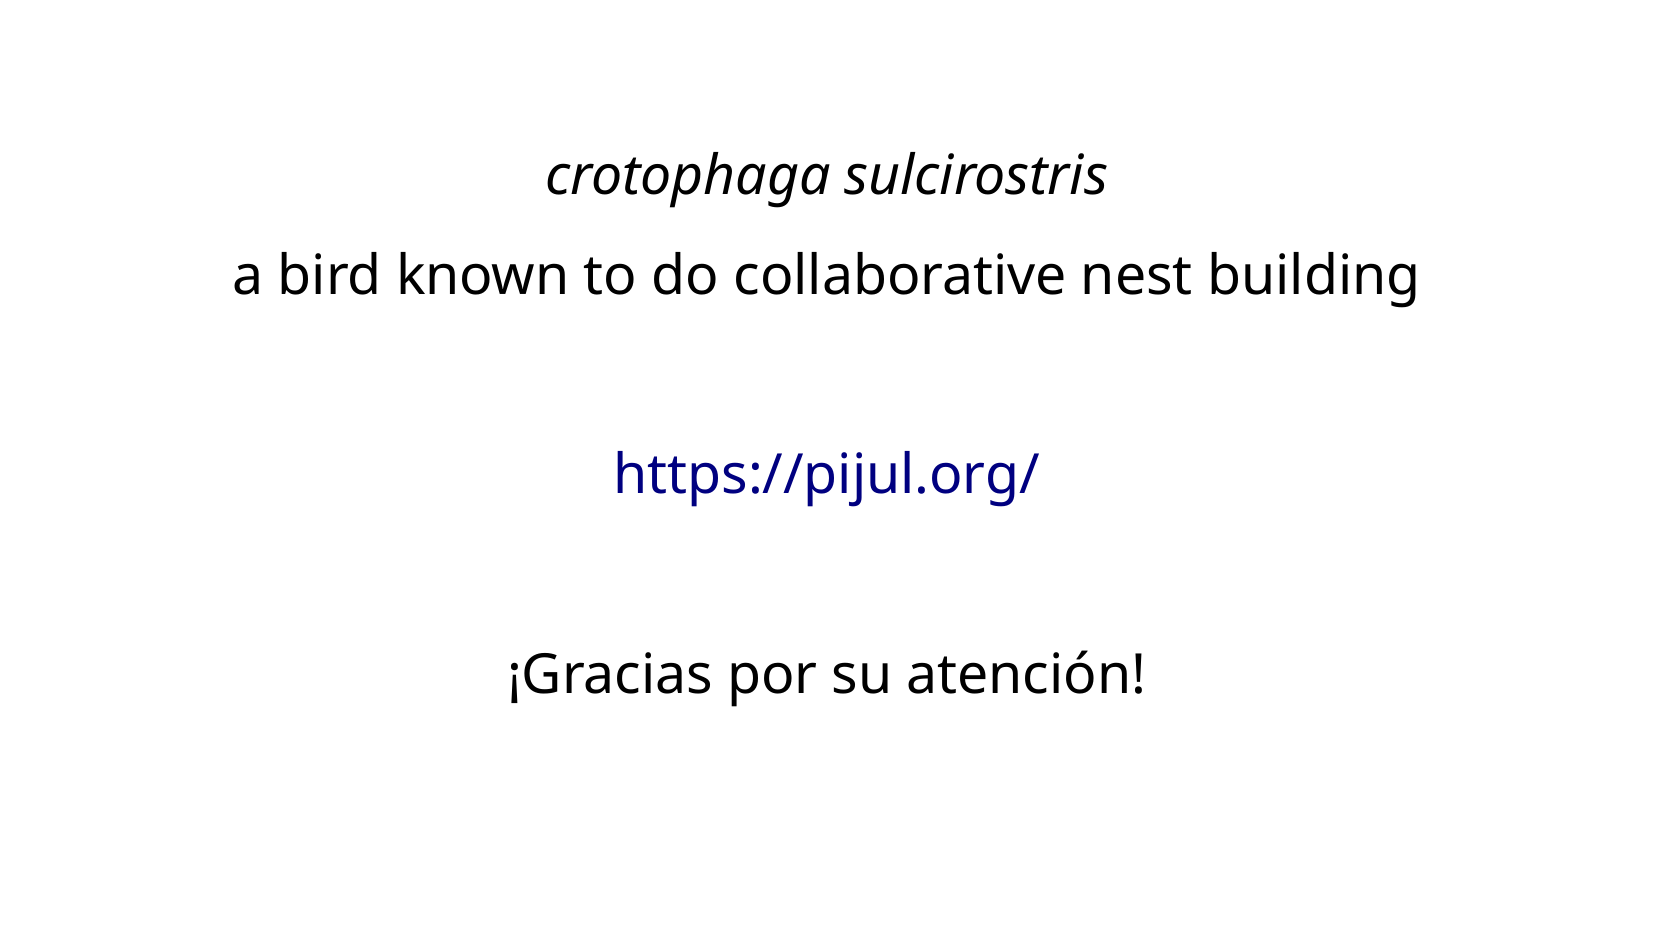

# crotophaga sulcirostris
a bird known to do collaborative nest building
https://pijul.org/
¡Gracias por su atención!